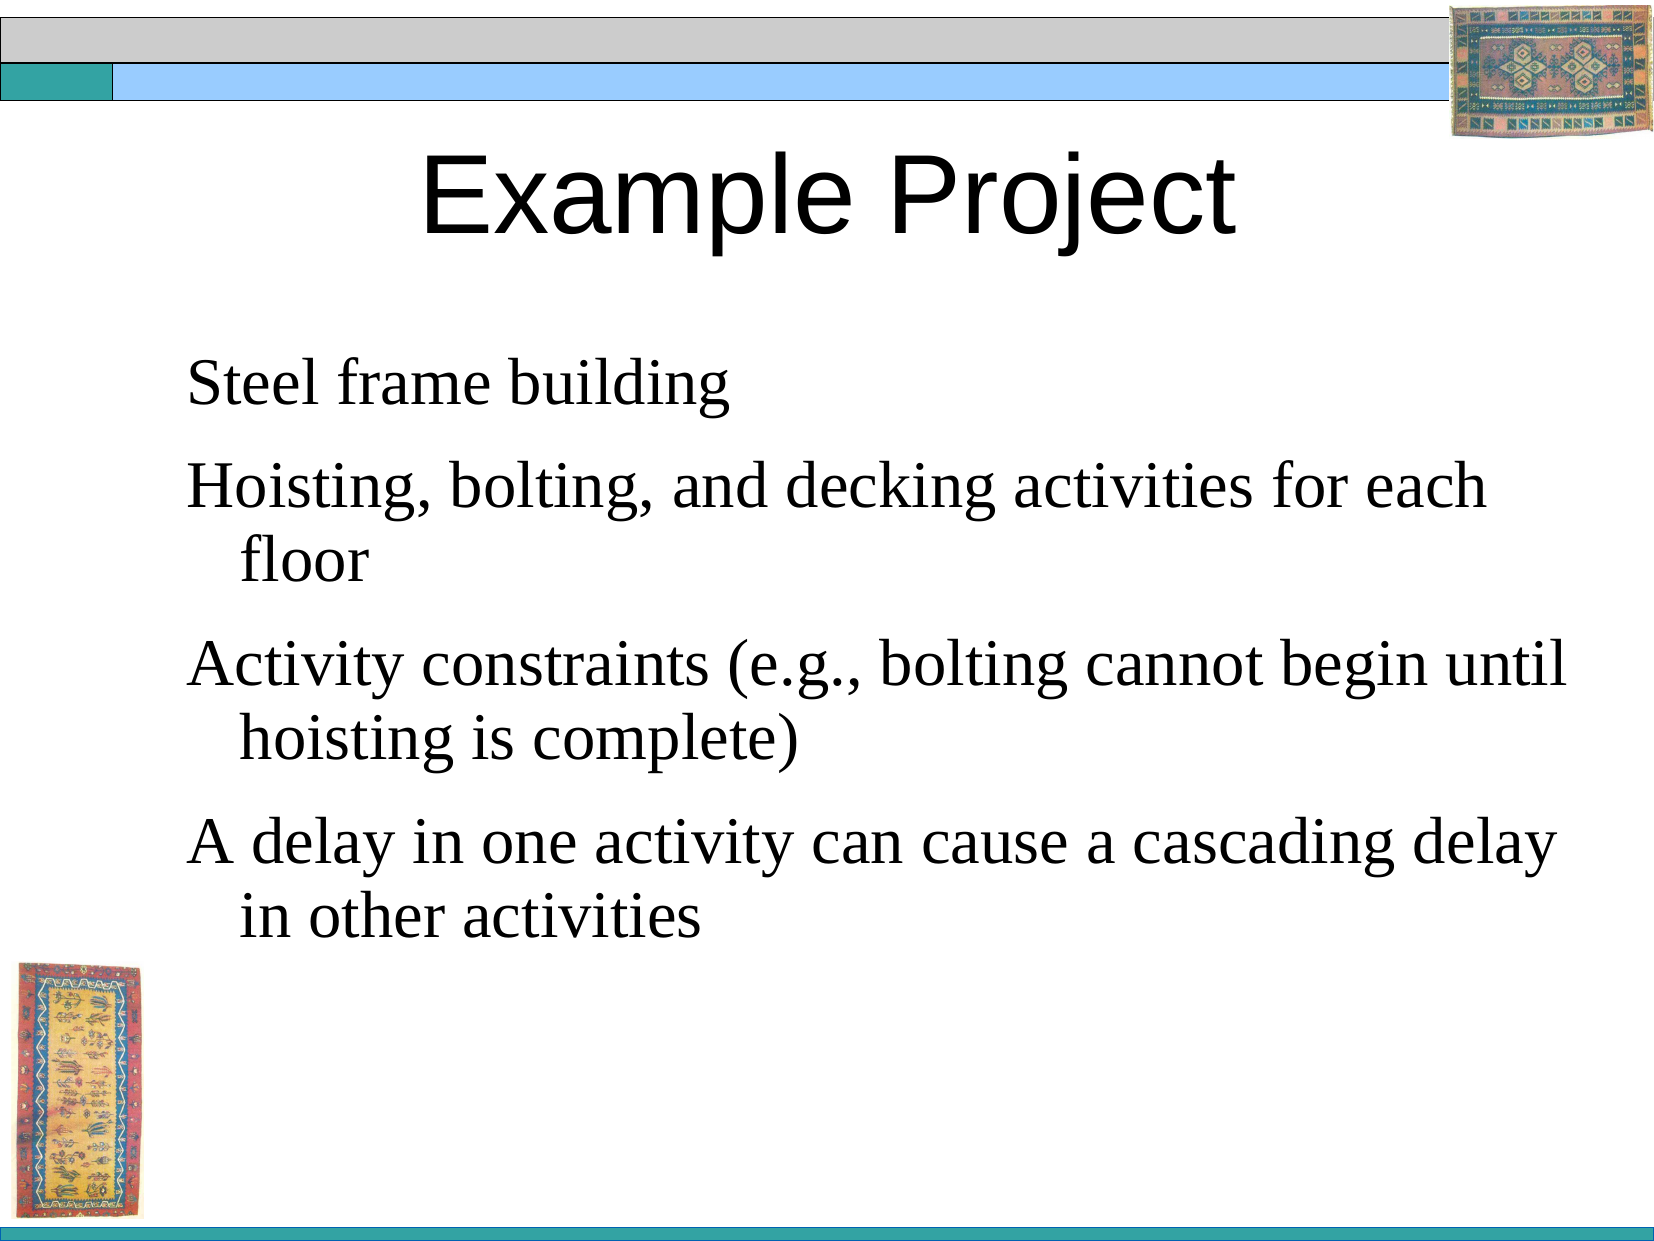

# Example Project
Steel frame building
Hoisting, bolting, and decking activities for each floor
Activity constraints (e.g., bolting cannot begin until hoisting is complete)
A delay in one activity can cause a cascading delay in other activities